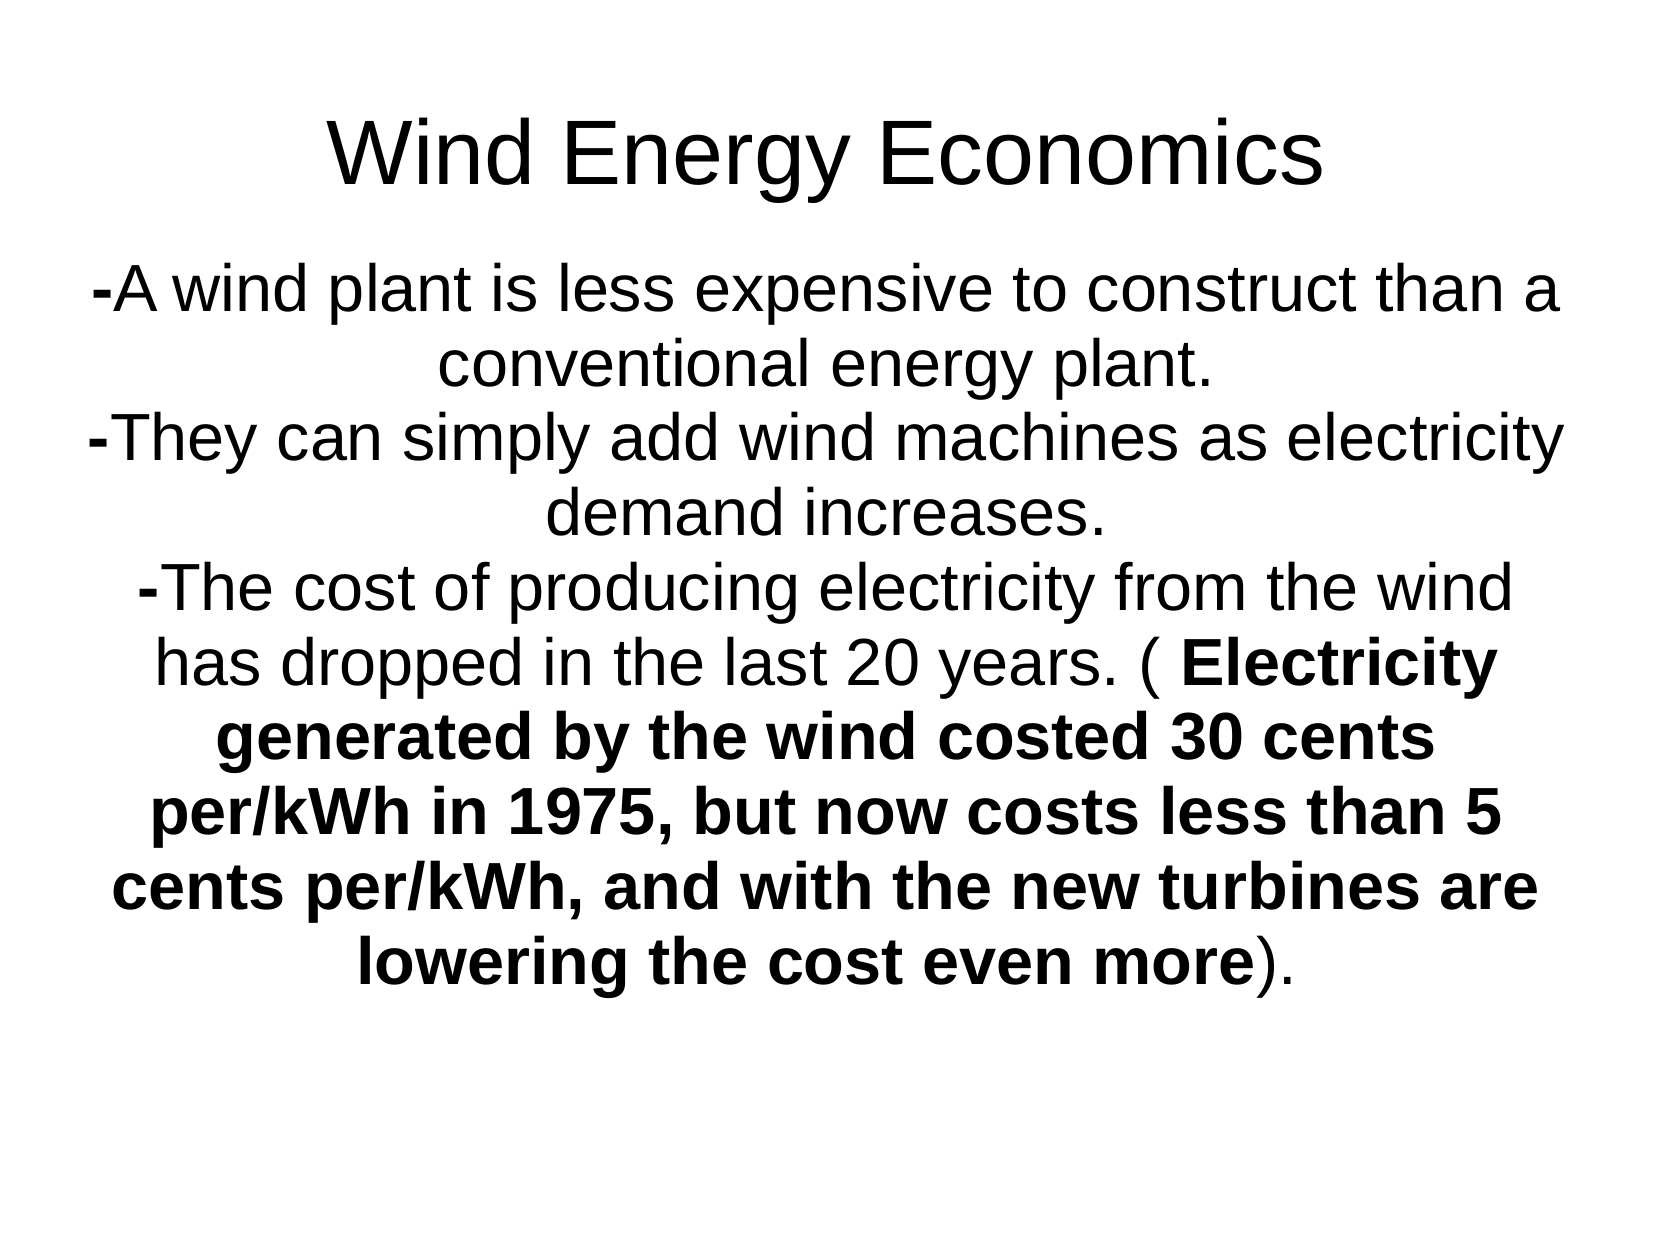

# Wind Energy Economics
-A wind plant is less expensive to construct than a conventional energy plant.
-They can simply add wind machines as electricity demand increases.
-The cost of producing electricity from the wind has dropped in the last 20 years. ( Electricity generated by the wind costed 30 cents per/kWh in 1975, but now costs less than 5 cents per/kWh, and with the new turbines are lowering the cost even more).